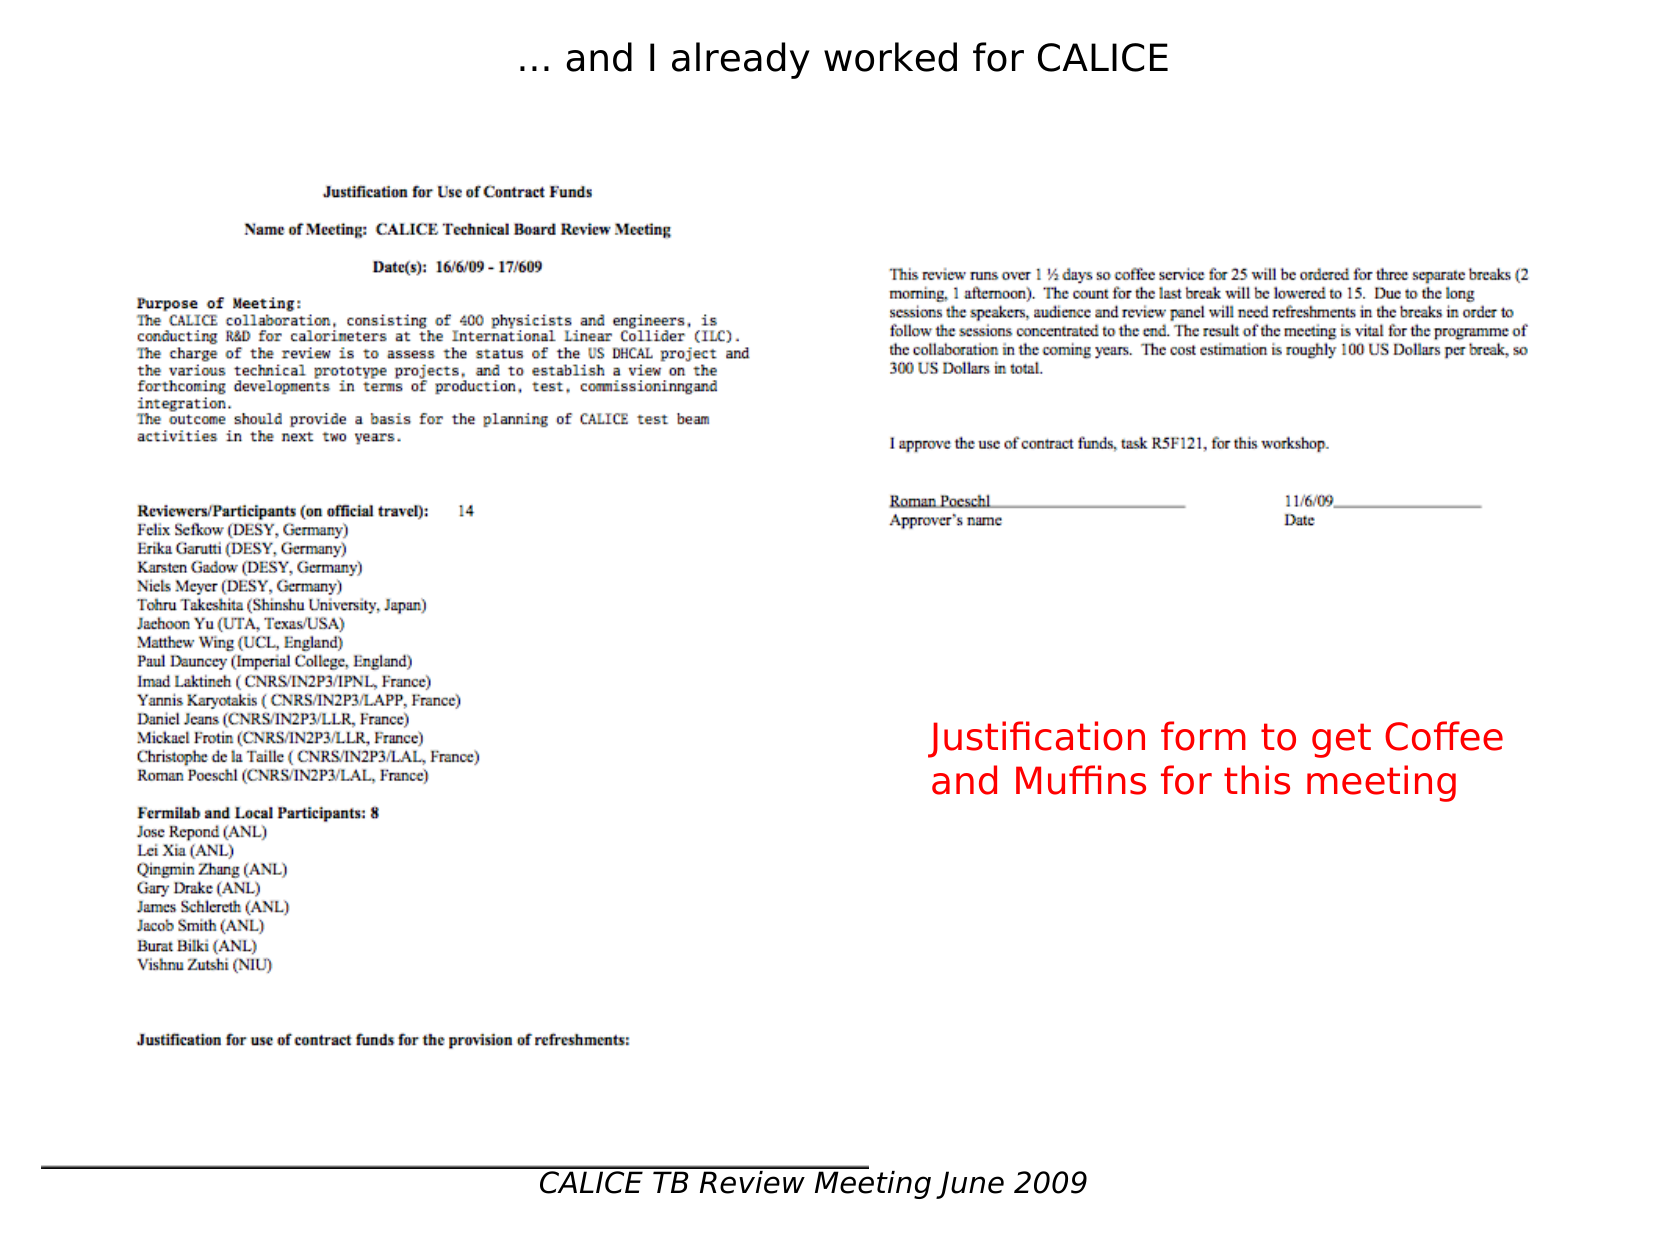

... and I already worked for CALICE
Justification form to get Coffee
and Muffins for this meeting